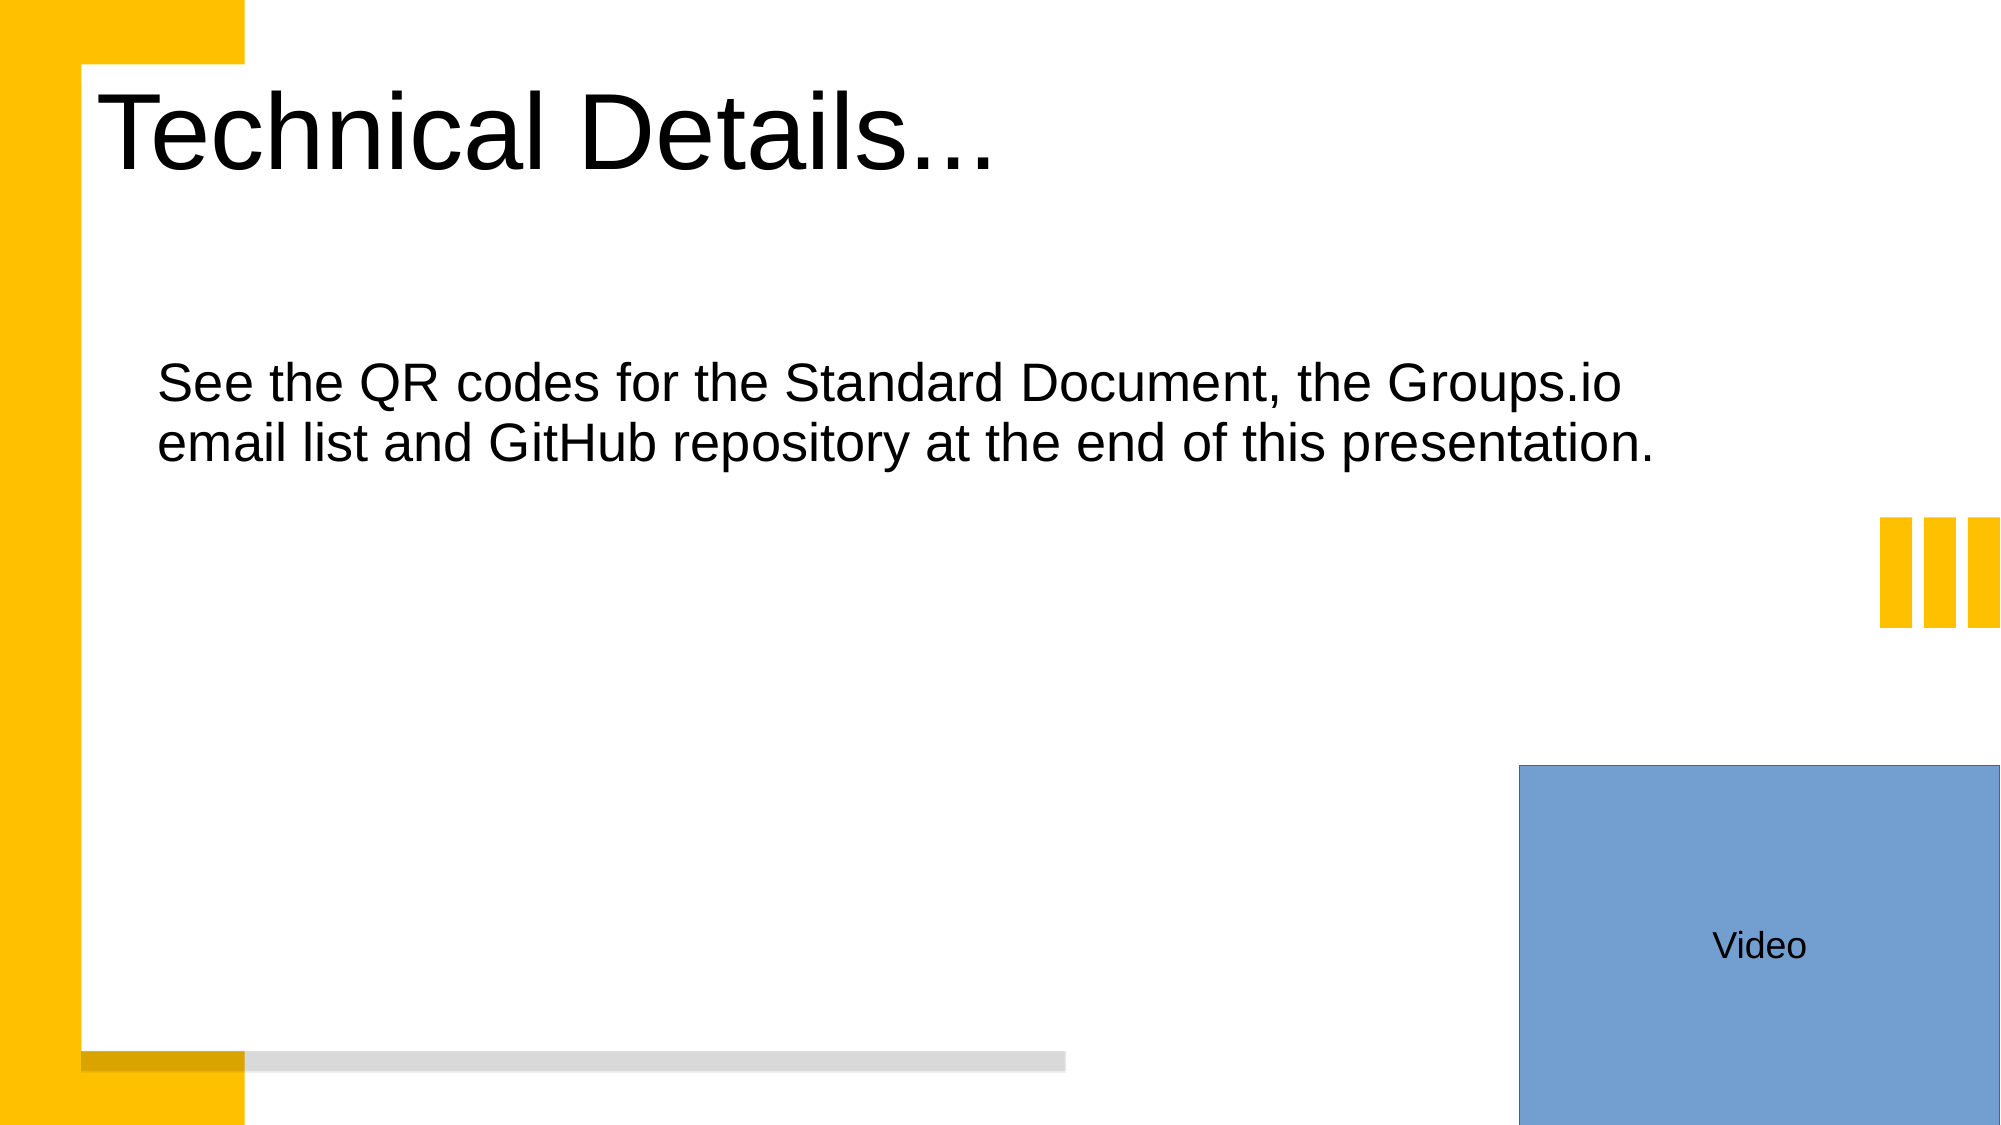

Video
Technical Details...
See the QR codes for the Standard Document, the Groups.io email list and GitHub repository at the end of this presentation.